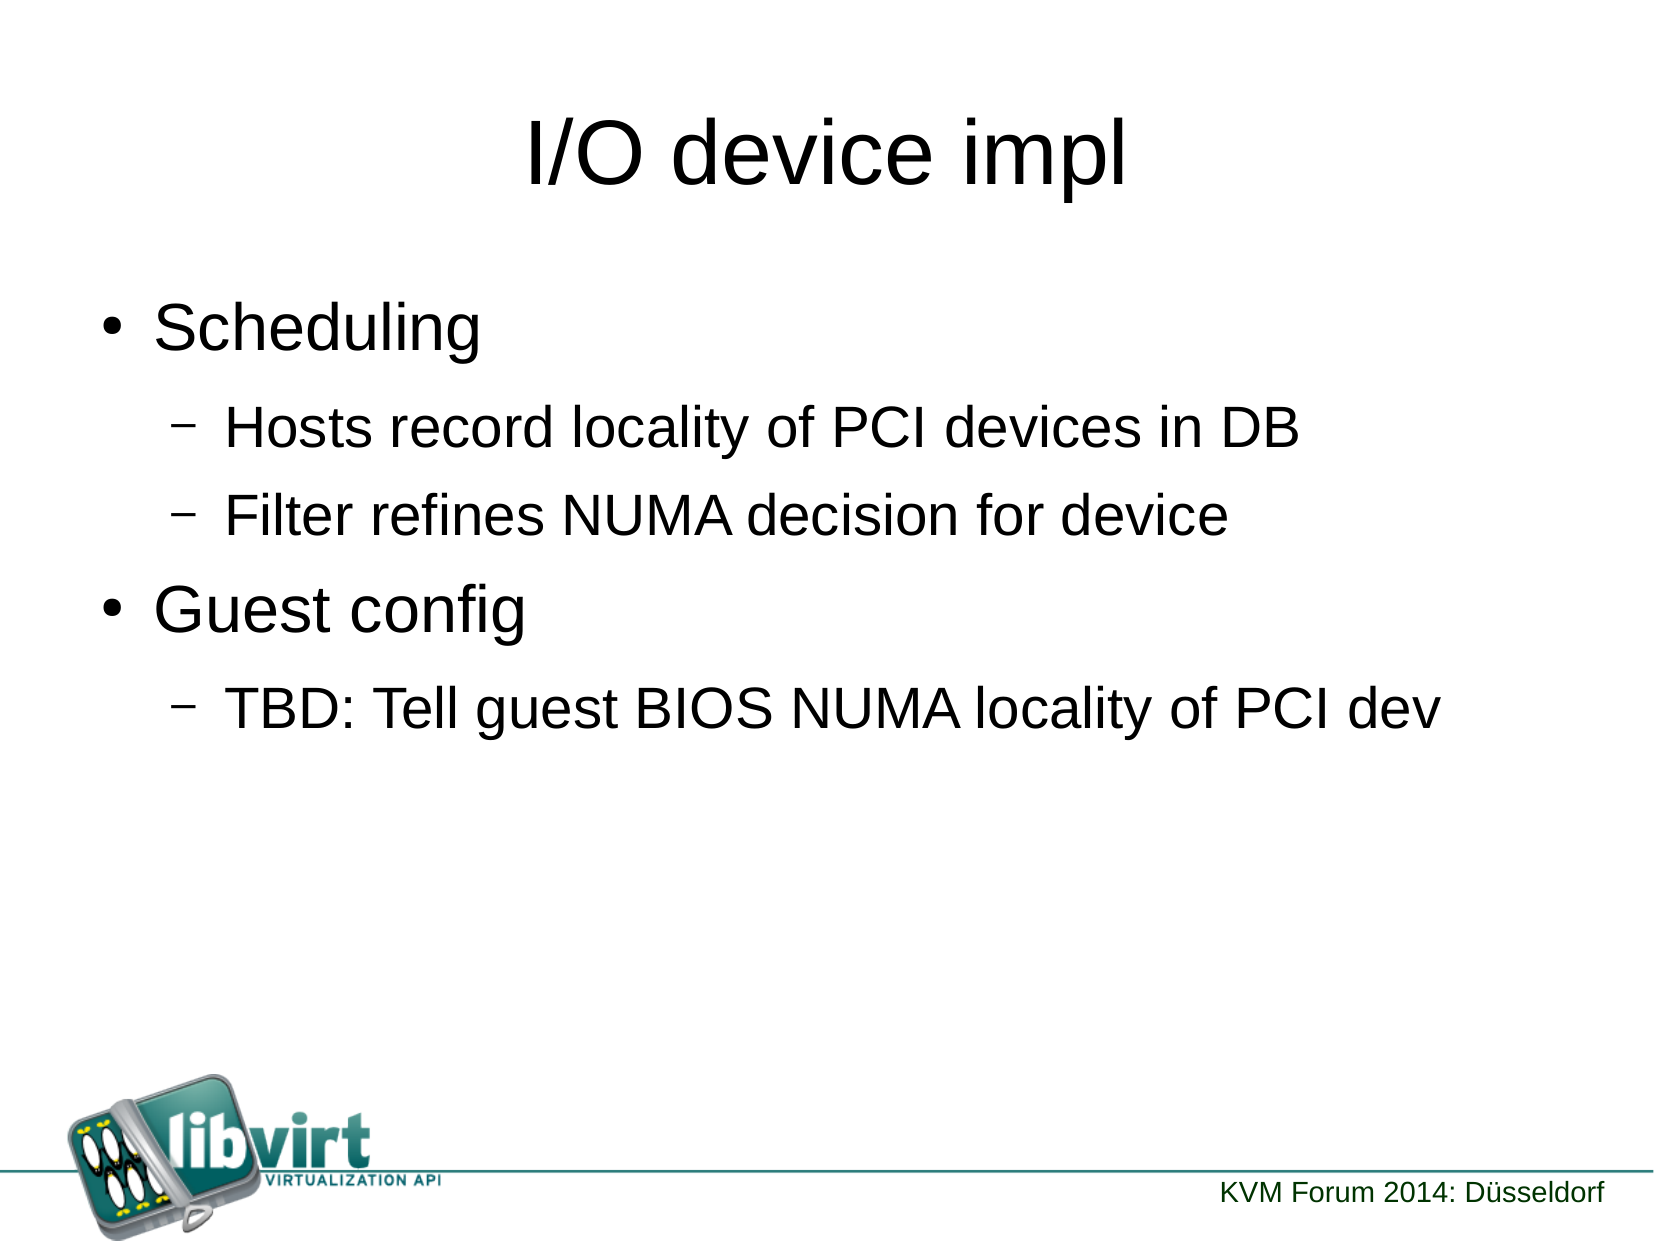

# I/O device impl
Scheduling
Hosts record locality of PCI devices in DB
Filter refines NUMA decision for device
Guest config
TBD: Tell guest BIOS NUMA locality of PCI dev